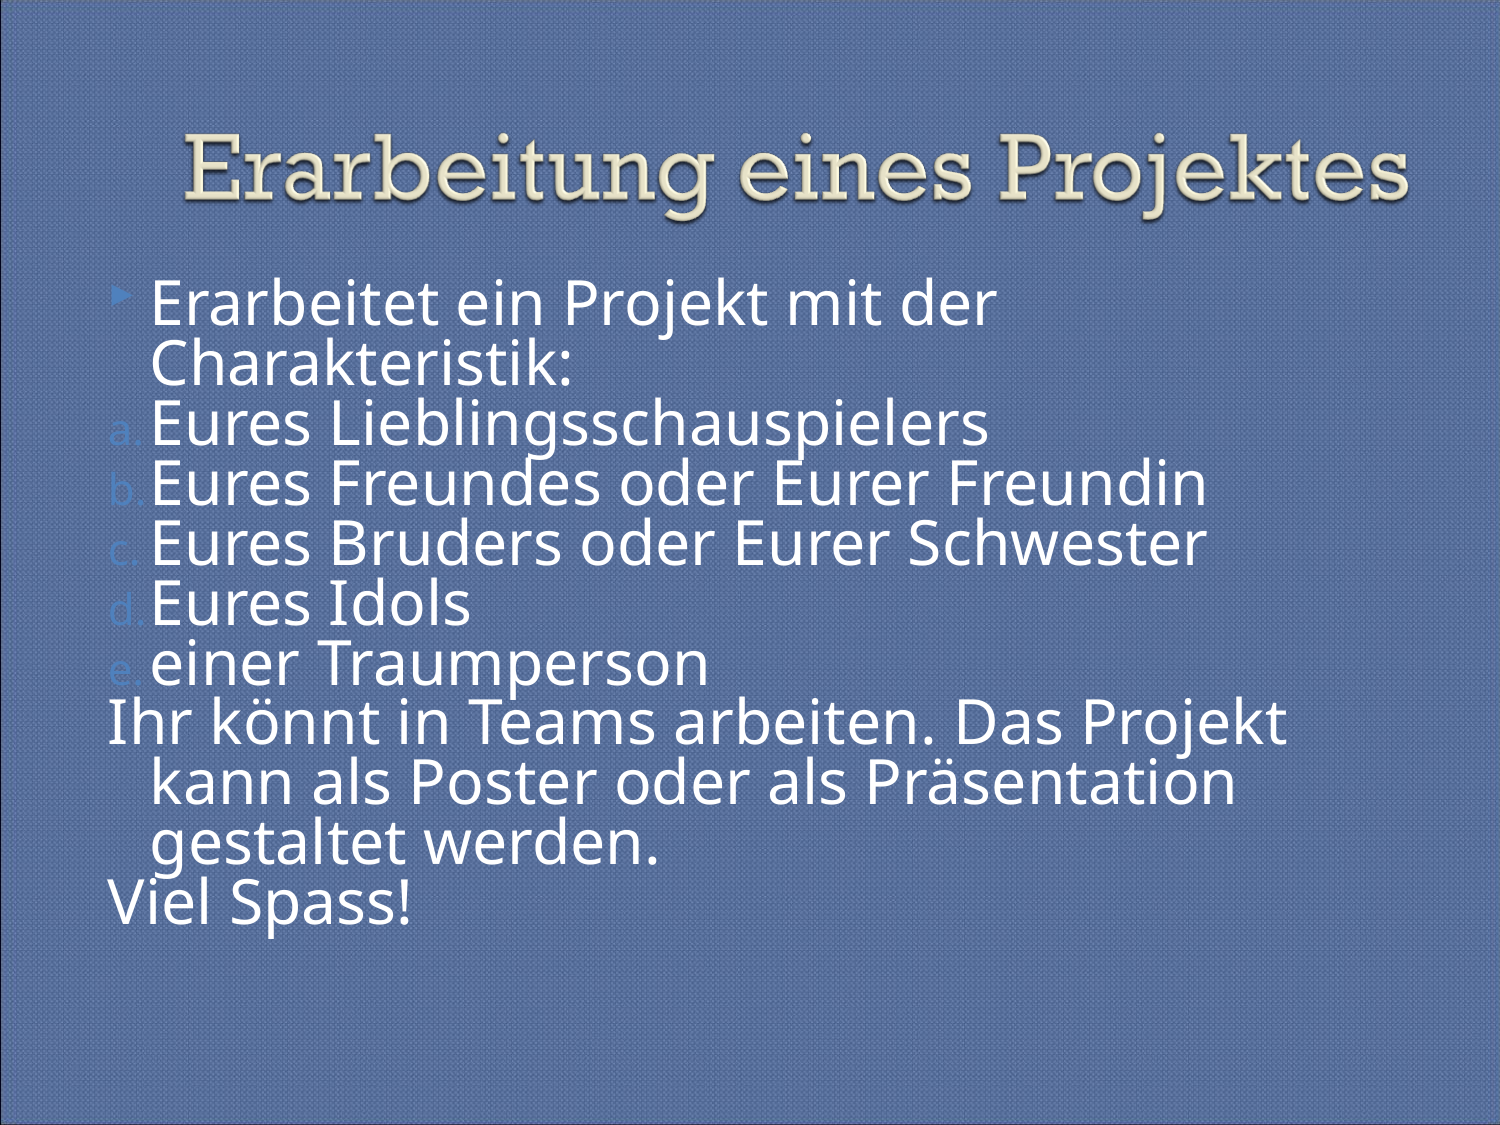

# Erarbeitet ein Projekt mit der Charakteristik:
Eures Lieblingsschauspielers
Eures Freundes oder Eurer Freundin
Eures Bruders oder Eurer Schwester
Eures Idols
einer Traumperson
Ihr könnt in Teams arbeiten. Das Projekt kann als Poster oder als Präsentation gestaltet werden.
Viel Spass!